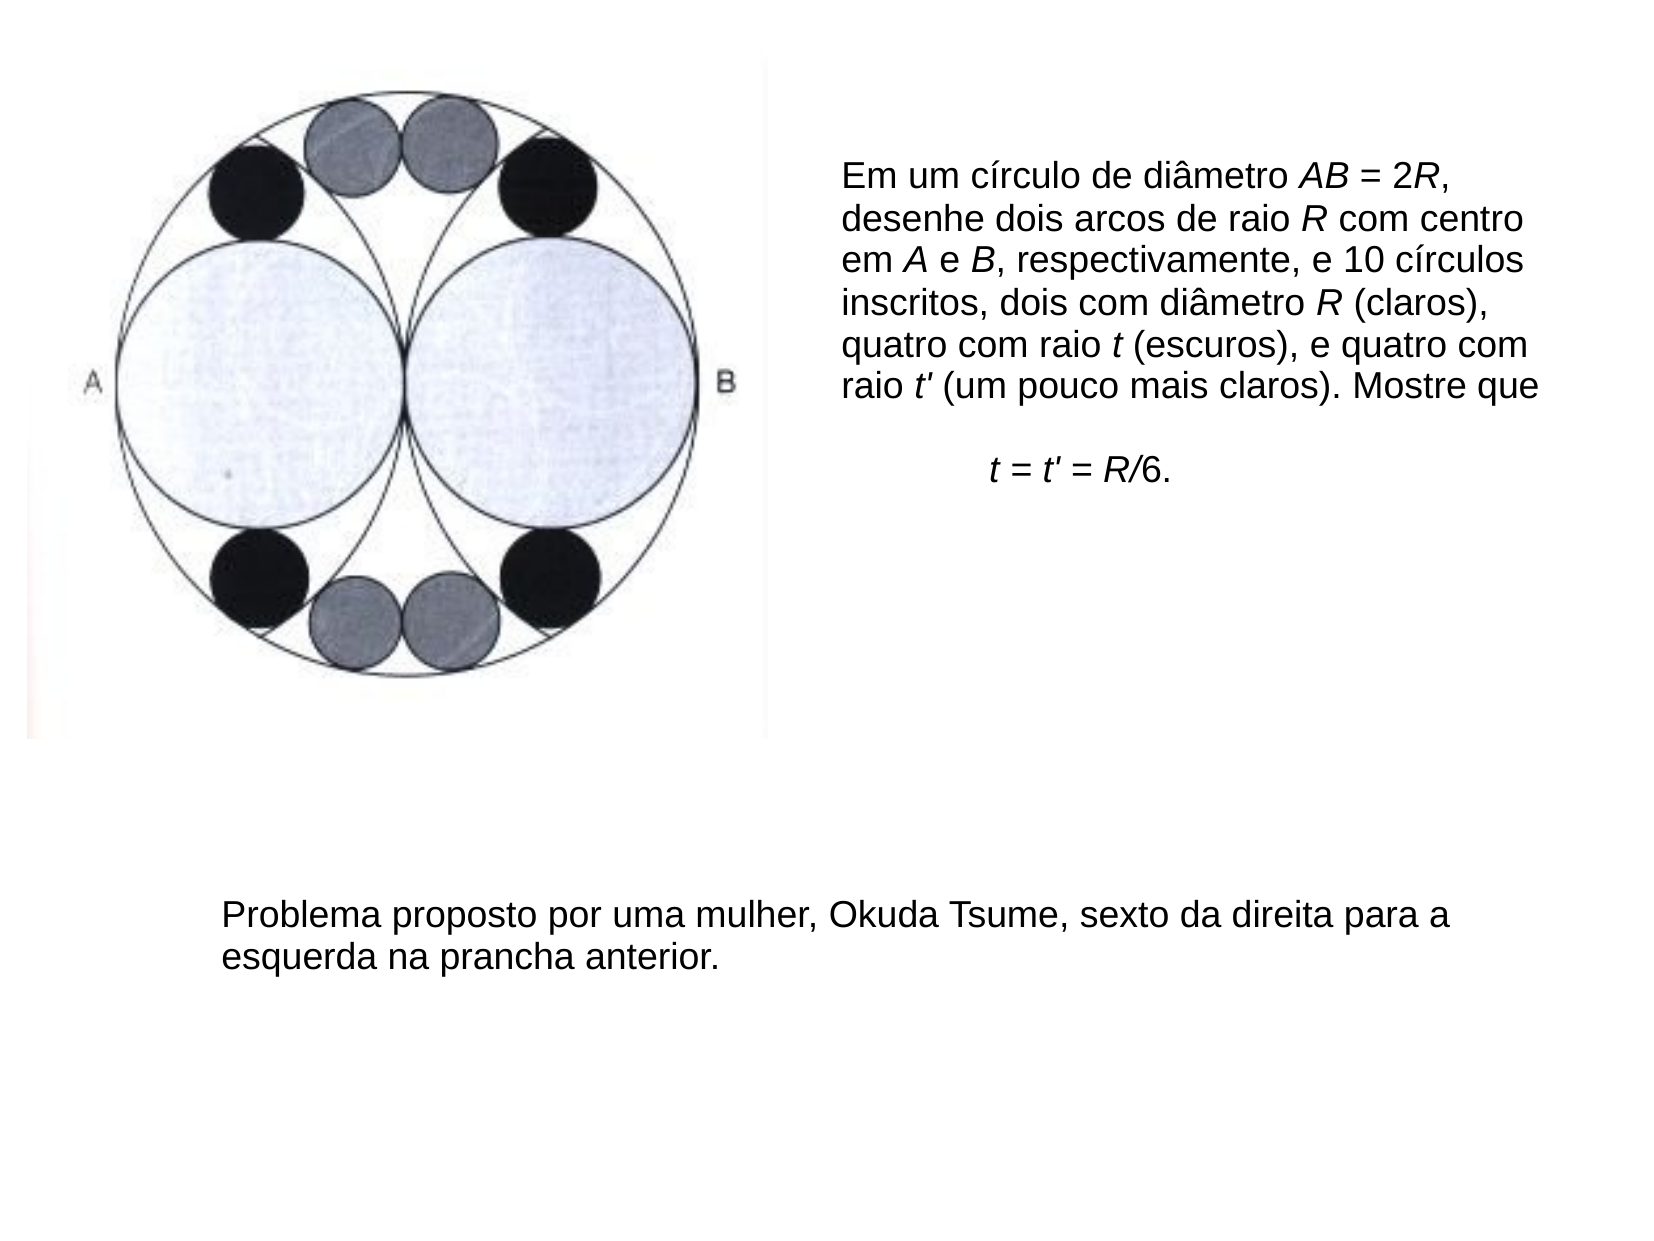

Em um círculo de diâmetro AB = 2R,
desenhe dois arcos de raio R com centro
em A e B, respectivamente, e 10 círculos
inscritos, dois com diâmetro R (claros),
quatro com raio t (escuros), e quatro com
raio t' (um pouco mais claros). Mostre que
		t = t' = R/6.
Problema proposto por uma mulher, Okuda Tsume, sexto da direita para a
esquerda na prancha anterior.